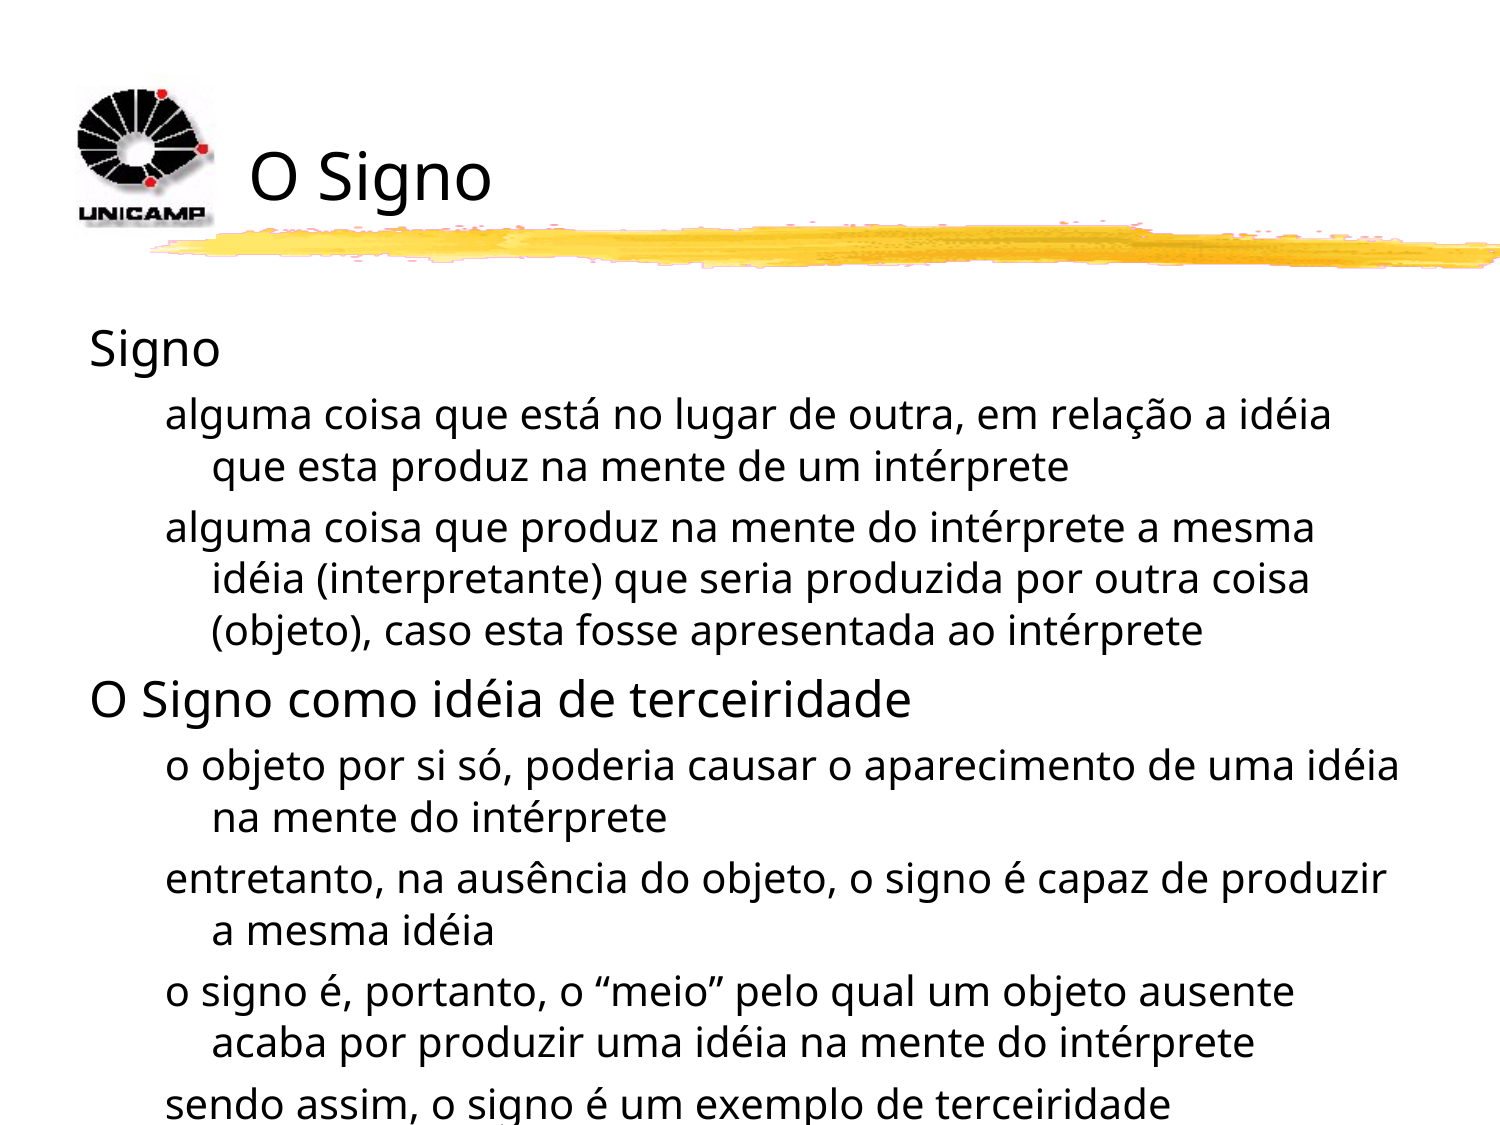

# O Signo
Signo
alguma coisa que está no lugar de outra, em relação a idéia que esta produz na mente de um intérprete
alguma coisa que produz na mente do intérprete a mesma idéia (interpretante) que seria produzida por outra coisa (objeto), caso esta fosse apresentada ao intérprete
O Signo como idéia de terceiridade
o objeto por si só, poderia causar o aparecimento de uma idéia na mente do intérprete
entretanto, na ausência do objeto, o signo é capaz de produzir a mesma idéia
o signo é, portanto, o “meio” pelo qual um objeto ausente acaba por produzir uma idéia na mente do intérprete
sendo assim, o signo é um exemplo de terceiridade